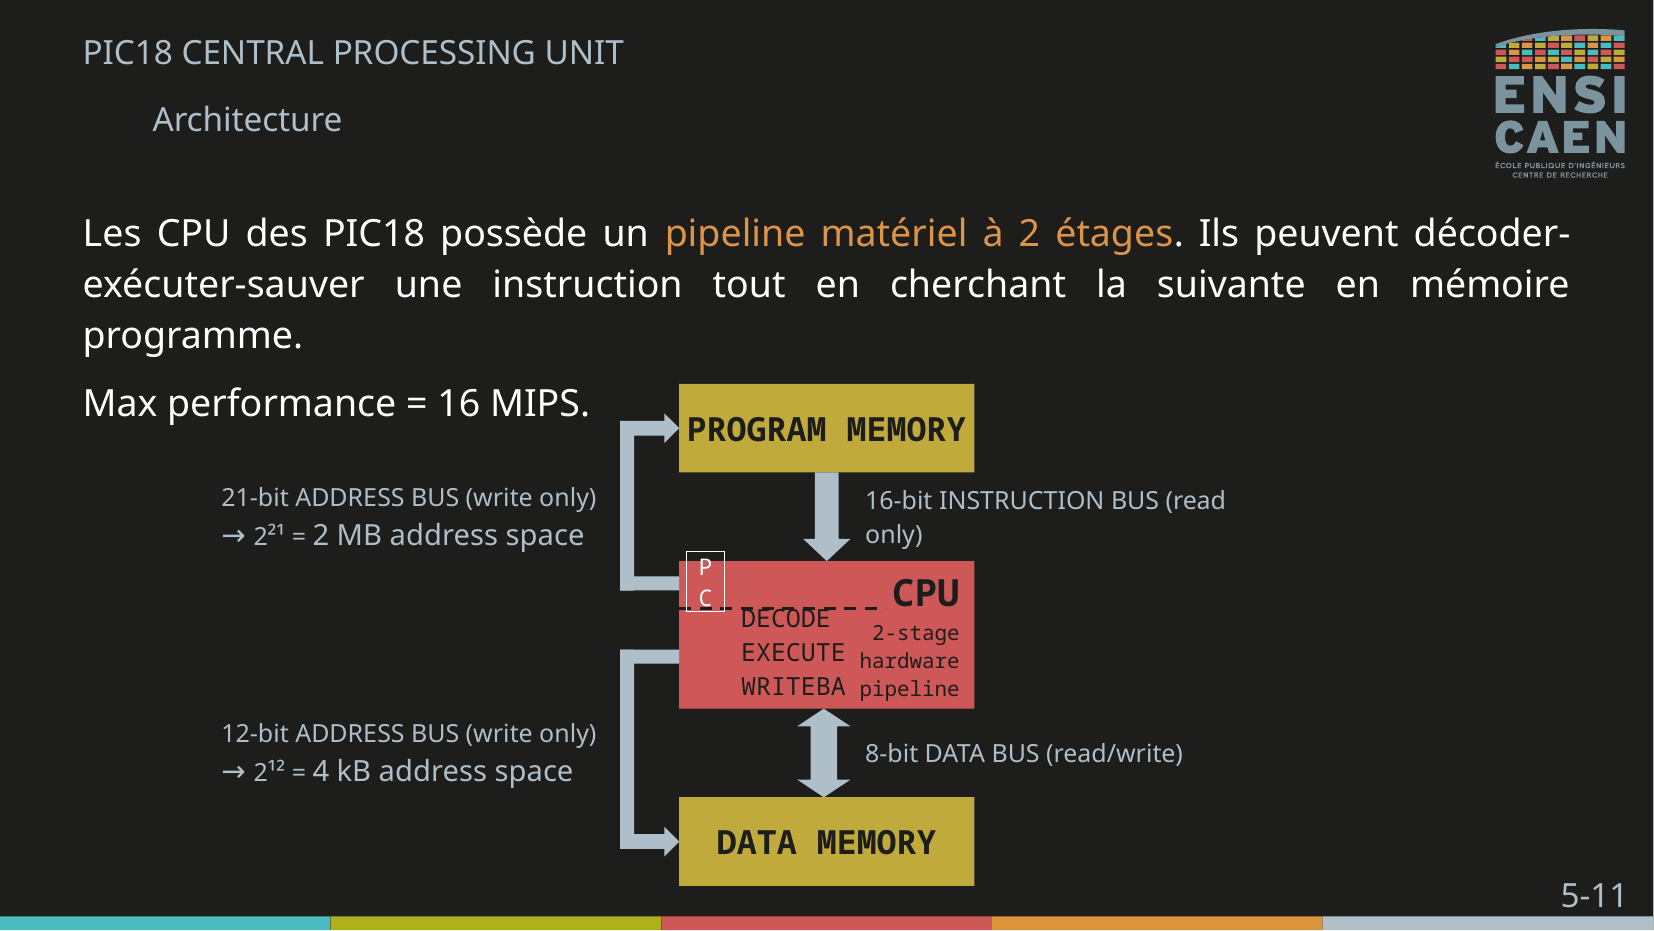

# PIC18 CENTRAL PROCESSING UNIT Architecture
Les CPU des PIC18 possède un pipeline matériel à 2 étages. Ils peuvent décoder-exécuter-sauver une instruction tout en cherchant la suivante en mémoire programme.
Max performance = 16 MIPS.
PROGRAM MEMORY
FETCH
DECODE
EXECUTE
WRITEBACK
CPU
2-stage
hardware
pipeline
DATA MEMORY
21-bit ADDRESS BUS (write only)
→ 2²¹ = 2 MB address space
16-bit INSTRUCTION BUS (read only)
12-bit ADDRESS BUS (write only)
→ 2¹² = 4 kB address space
8-bit DATA BUS (read/write)
PC